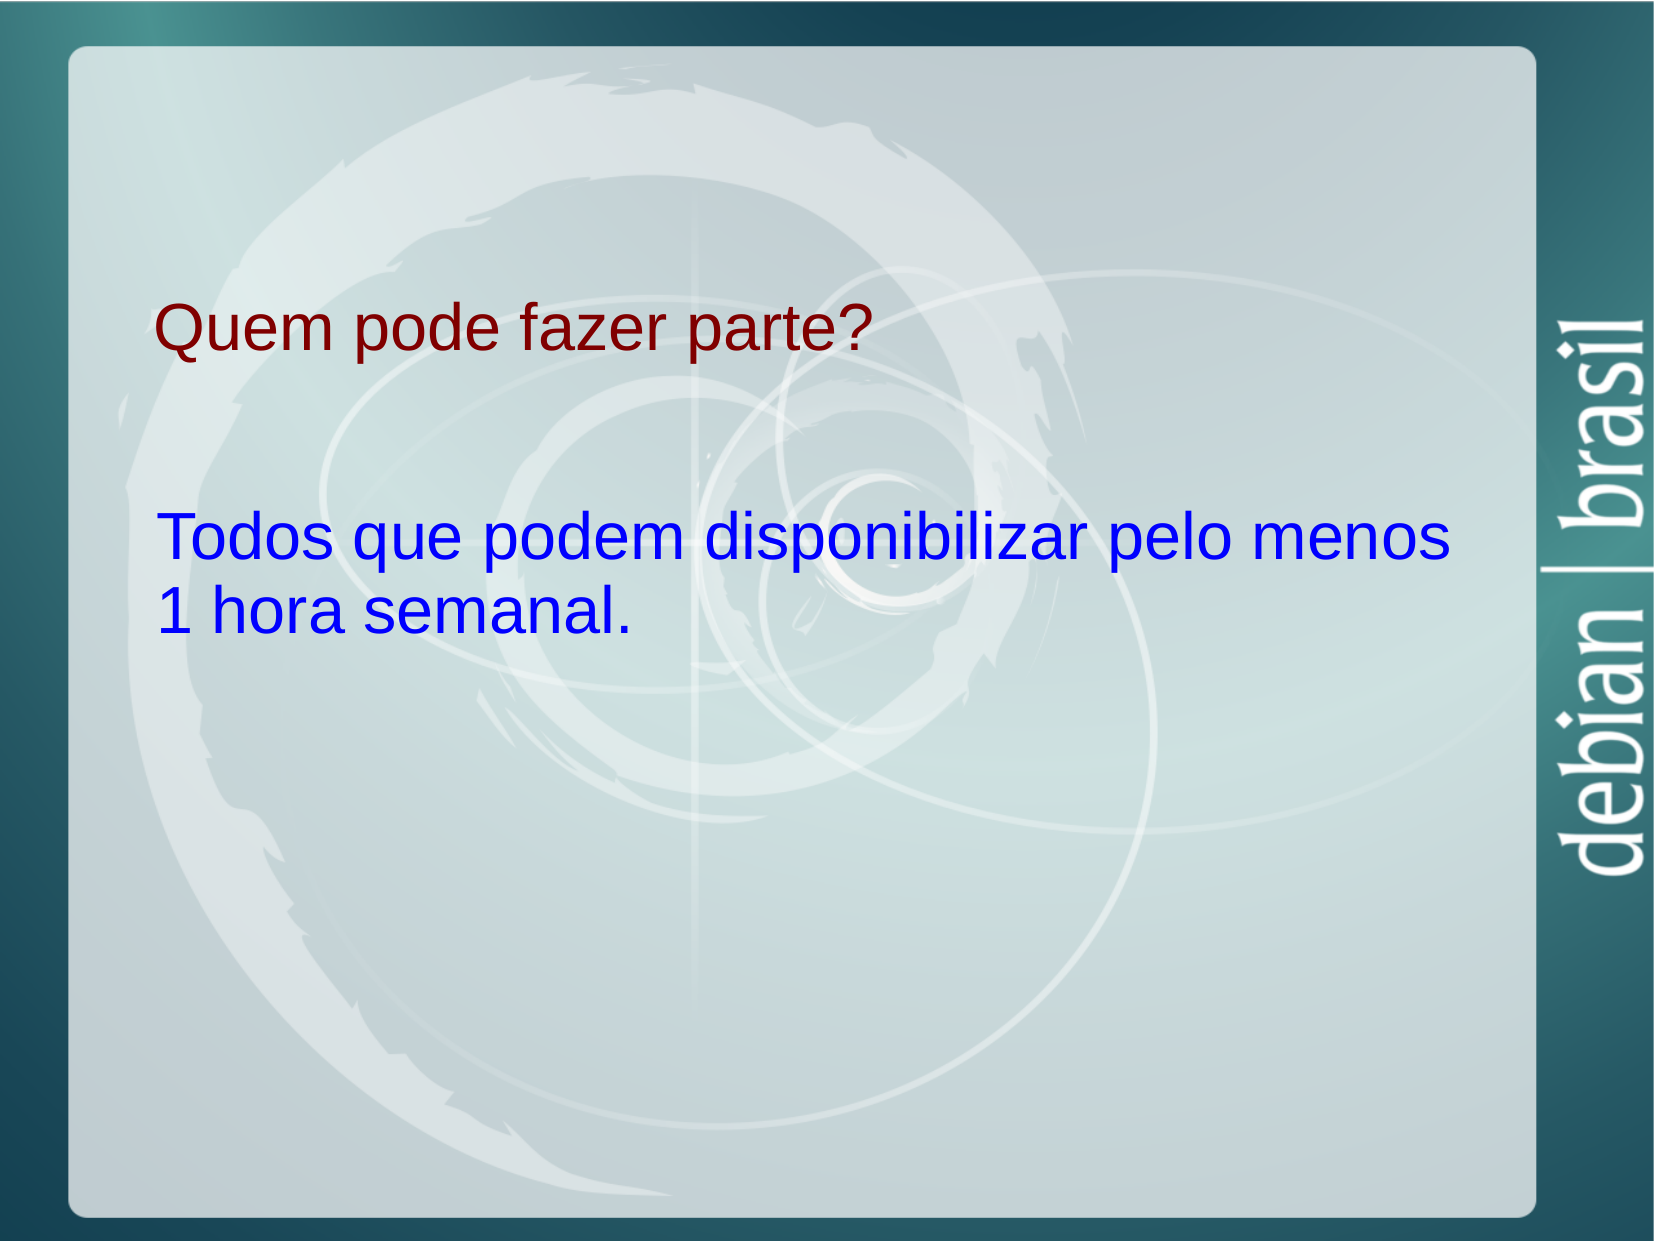

# Quem pode fazer parte?
 Todos que podem disponibilizar pelo menos
 1 hora semanal.